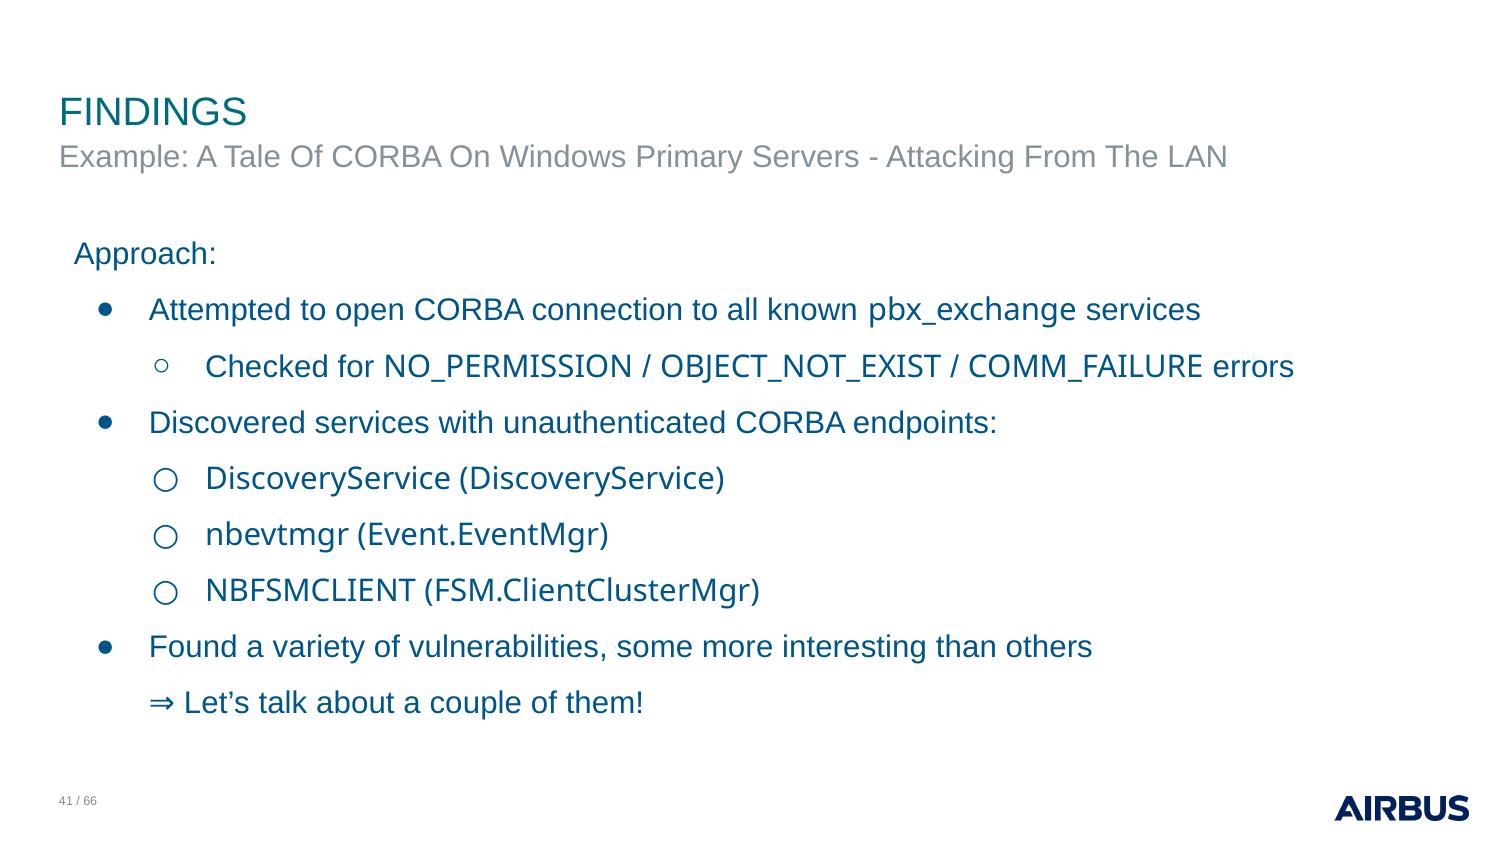

# FINDINGS Example: A Tale Of CORBA On Windows Primary Servers - Attacking From The LAN
Approach:
Attempted to open CORBA connection to all known pbx_exchange services
Checked for NO_PERMISSION / OBJECT_NOT_EXIST / COMM_FAILURE errors
Discovered services with unauthenticated CORBA endpoints:
DiscoveryService (DiscoveryService)
nbevtmgr (Event.EventMgr)
NBFSMCLIENT (FSM.ClientClusterMgr)
Found a variety of vulnerabilities, some more interesting than others
⇒ Let’s talk about a couple of them!